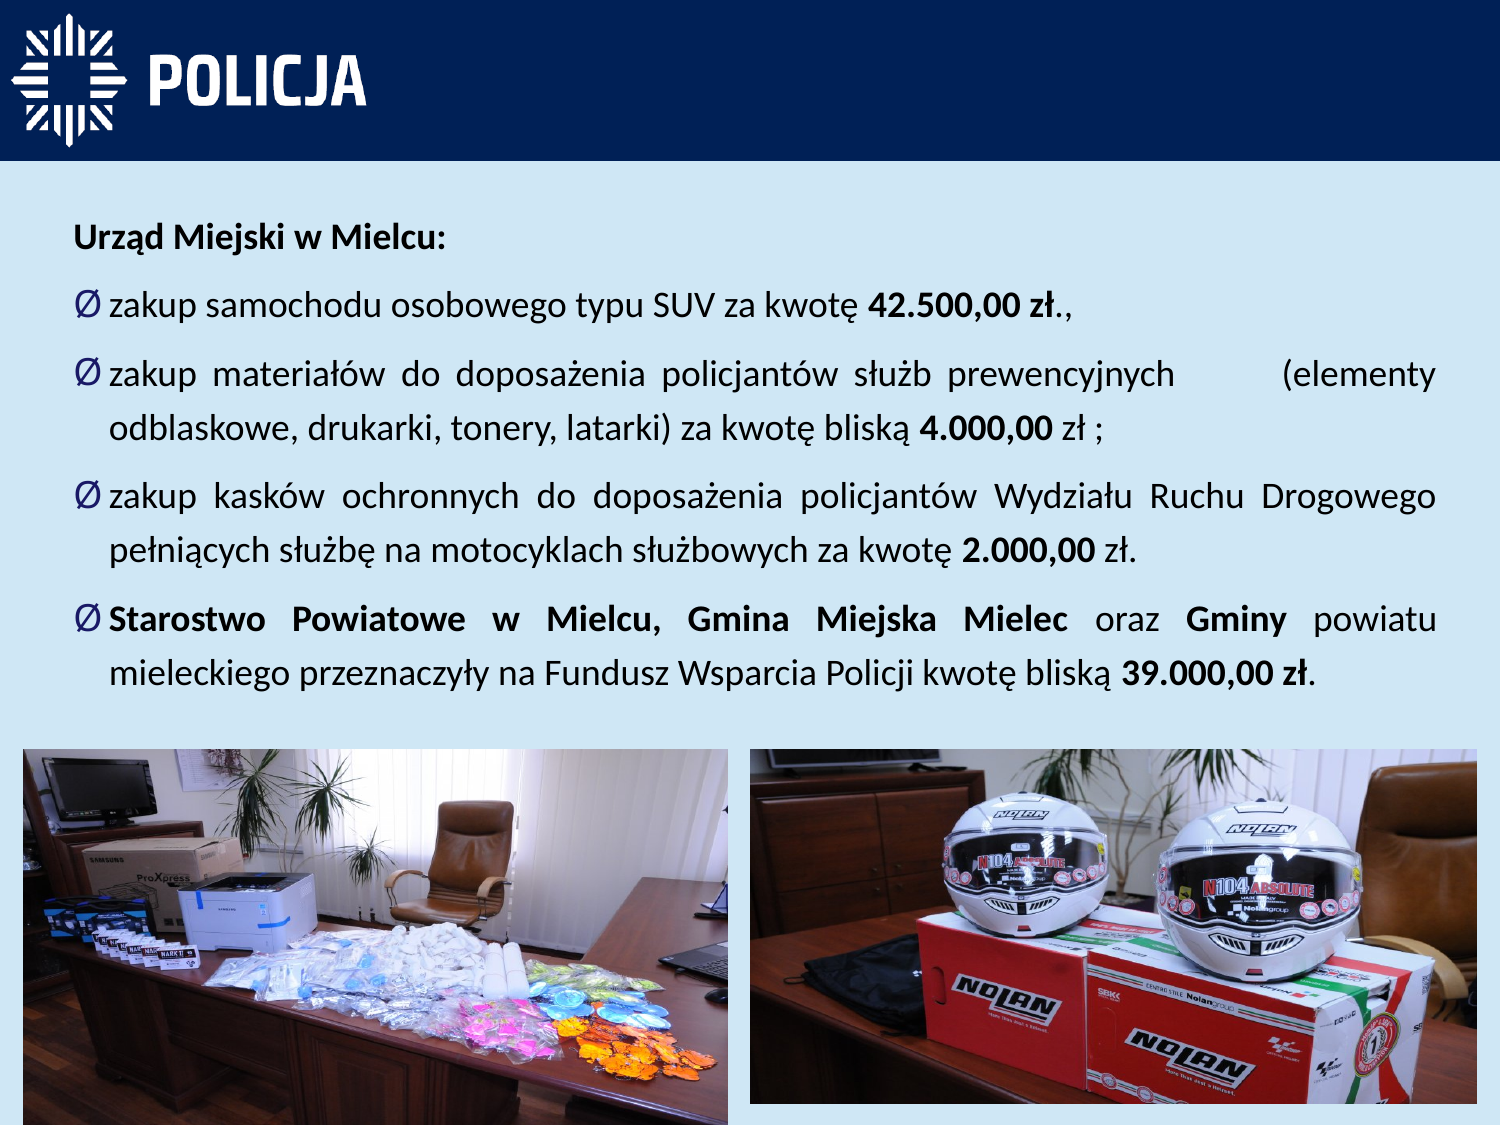

Urząd Miejski w Mielcu:
zakup samochodu osobowego typu SUV za kwotę 42.500,00 zł.,
zakup materiałów do doposażenia policjantów służb prewencyjnych (elementy odblaskowe, drukarki, tonery, latarki) za kwotę bliską 4.000,00 zł ;
zakup kasków ochronnych do doposażenia policjantów Wydziału Ruchu Drogowego pełniących służbę na motocyklach służbowych za kwotę 2.000,00 zł.
Starostwo Powiatowe w Mielcu, Gmina Miejska Mielec oraz Gminy powiatu mieleckiego przeznaczyły na Fundusz Wsparcia Policji kwotę bliską 39.000,00 zł.